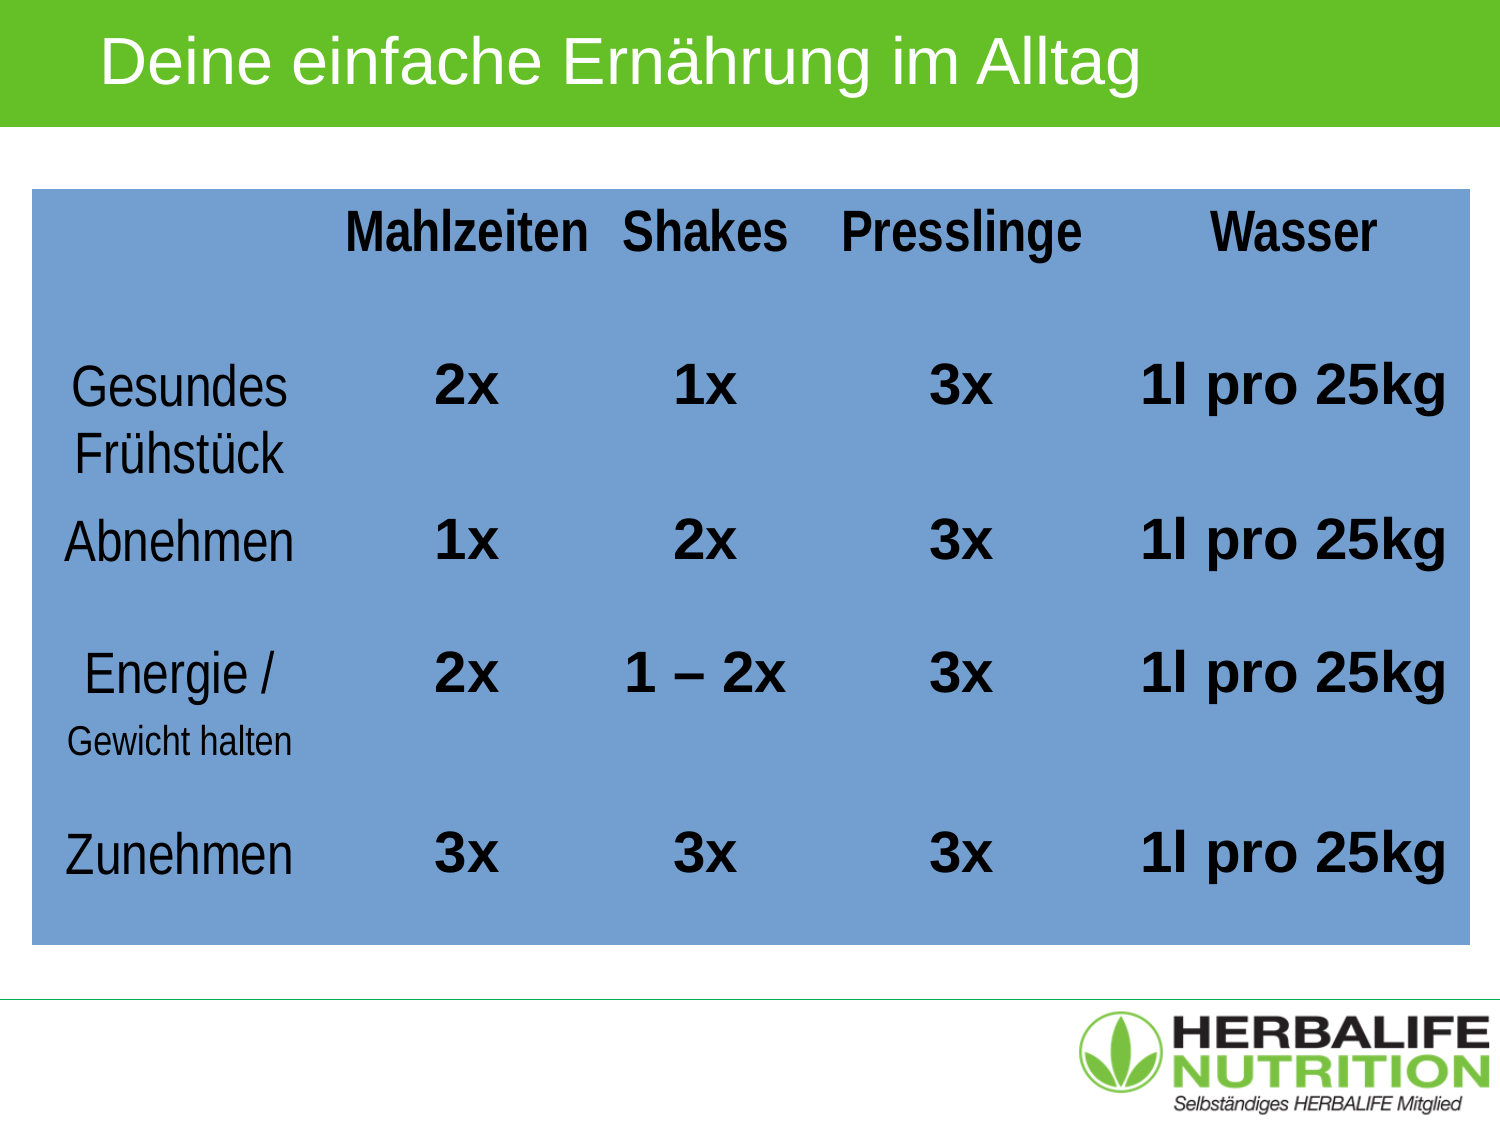

# Deine einfache Ernährung im Alltag
| | Mahlzeiten | Shakes | Presslinge | Wasser |
| --- | --- | --- | --- | --- |
| Gesundes Frühstück | 2x | 1x | 3x | 1l pro 25kg |
| Abnehmen | 1x | 2x | 3x | 1l pro 25kg |
| Energie / Gewicht halten | 2x | 1 – 2x | 3x | 1l pro 25kg |
| Zunehmen | 3x | 3x | 3x | 1l pro 25kg |